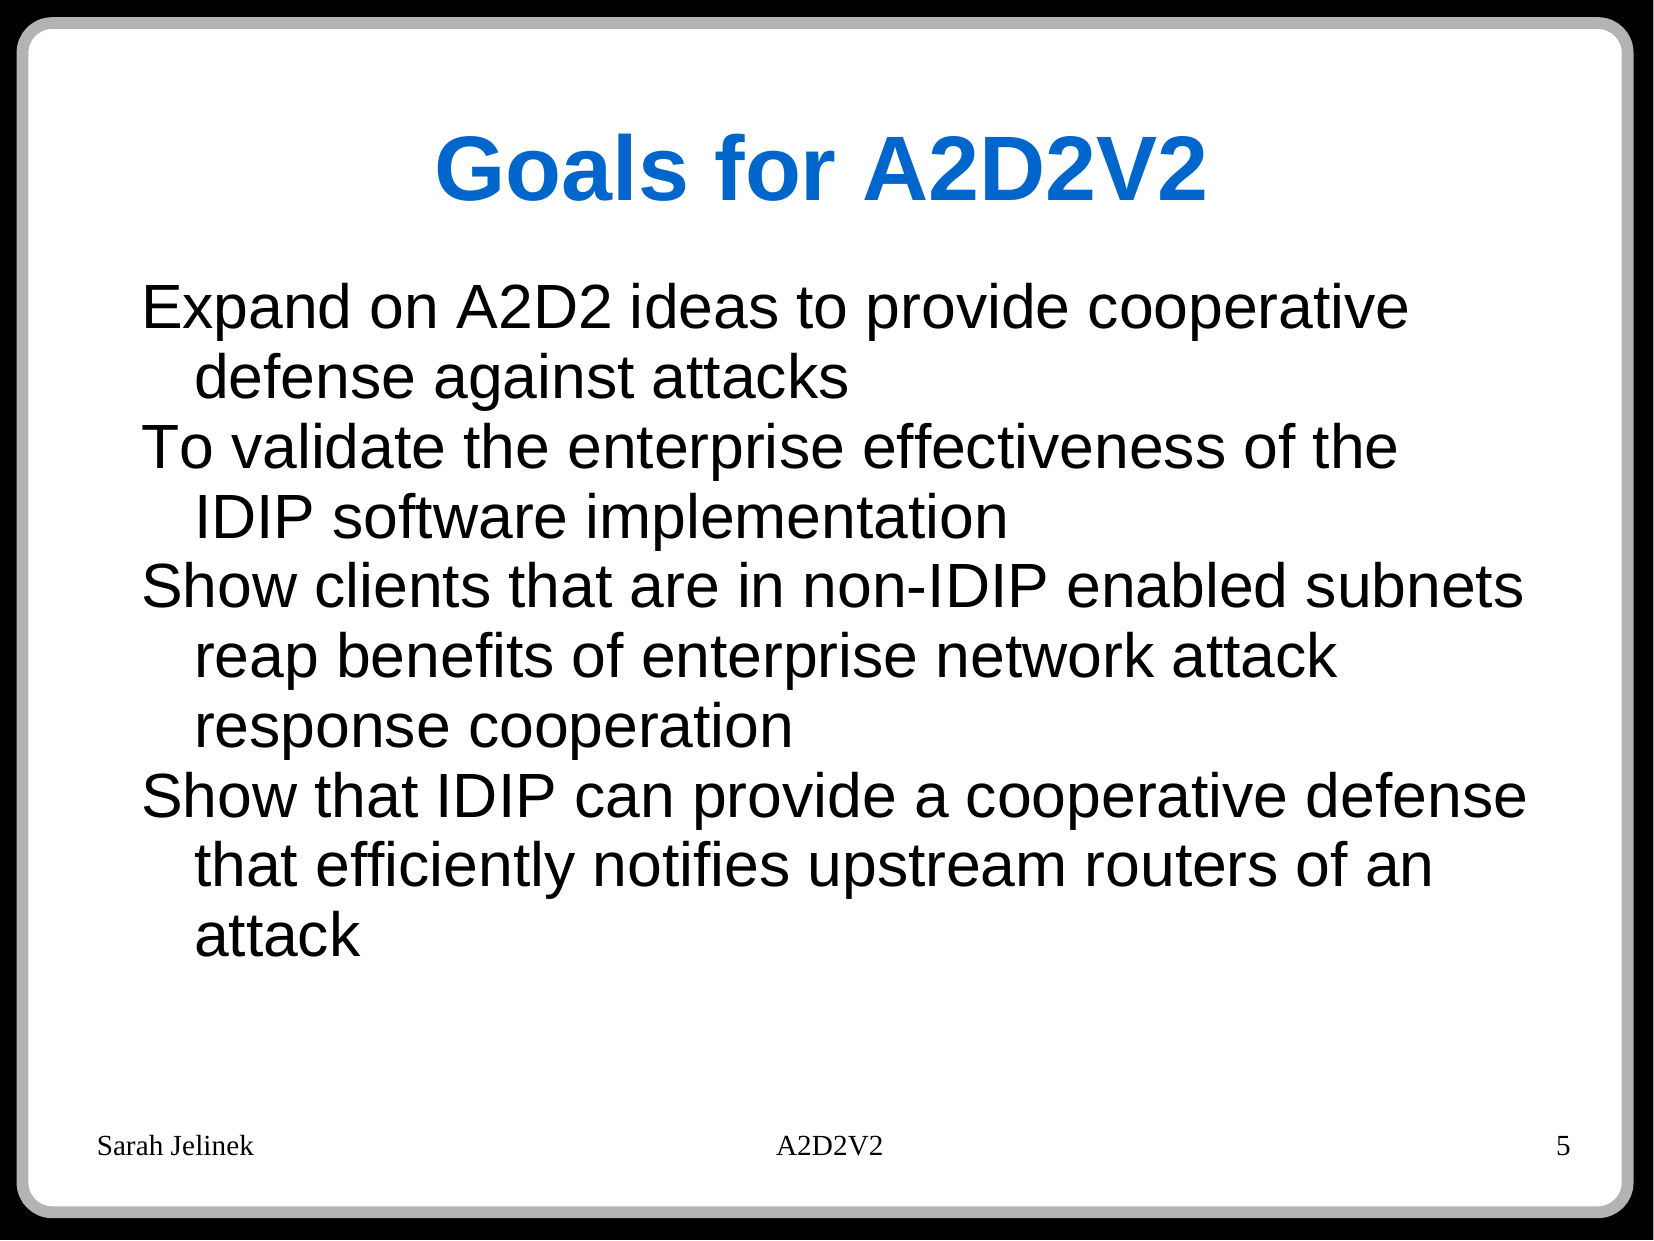

# Goals for A2D2V2
Expand on A2D2 ideas to provide cooperative defense against attacks
To validate the enterprise effectiveness of the IDIP software implementation
Show clients that are in non-IDIP enabled subnets reap benefits of enterprise network attack response cooperation
Show that IDIP can provide a cooperative defense that efficiently notifies upstream routers of an attack
Sarah Jelinek A2D2V2
5